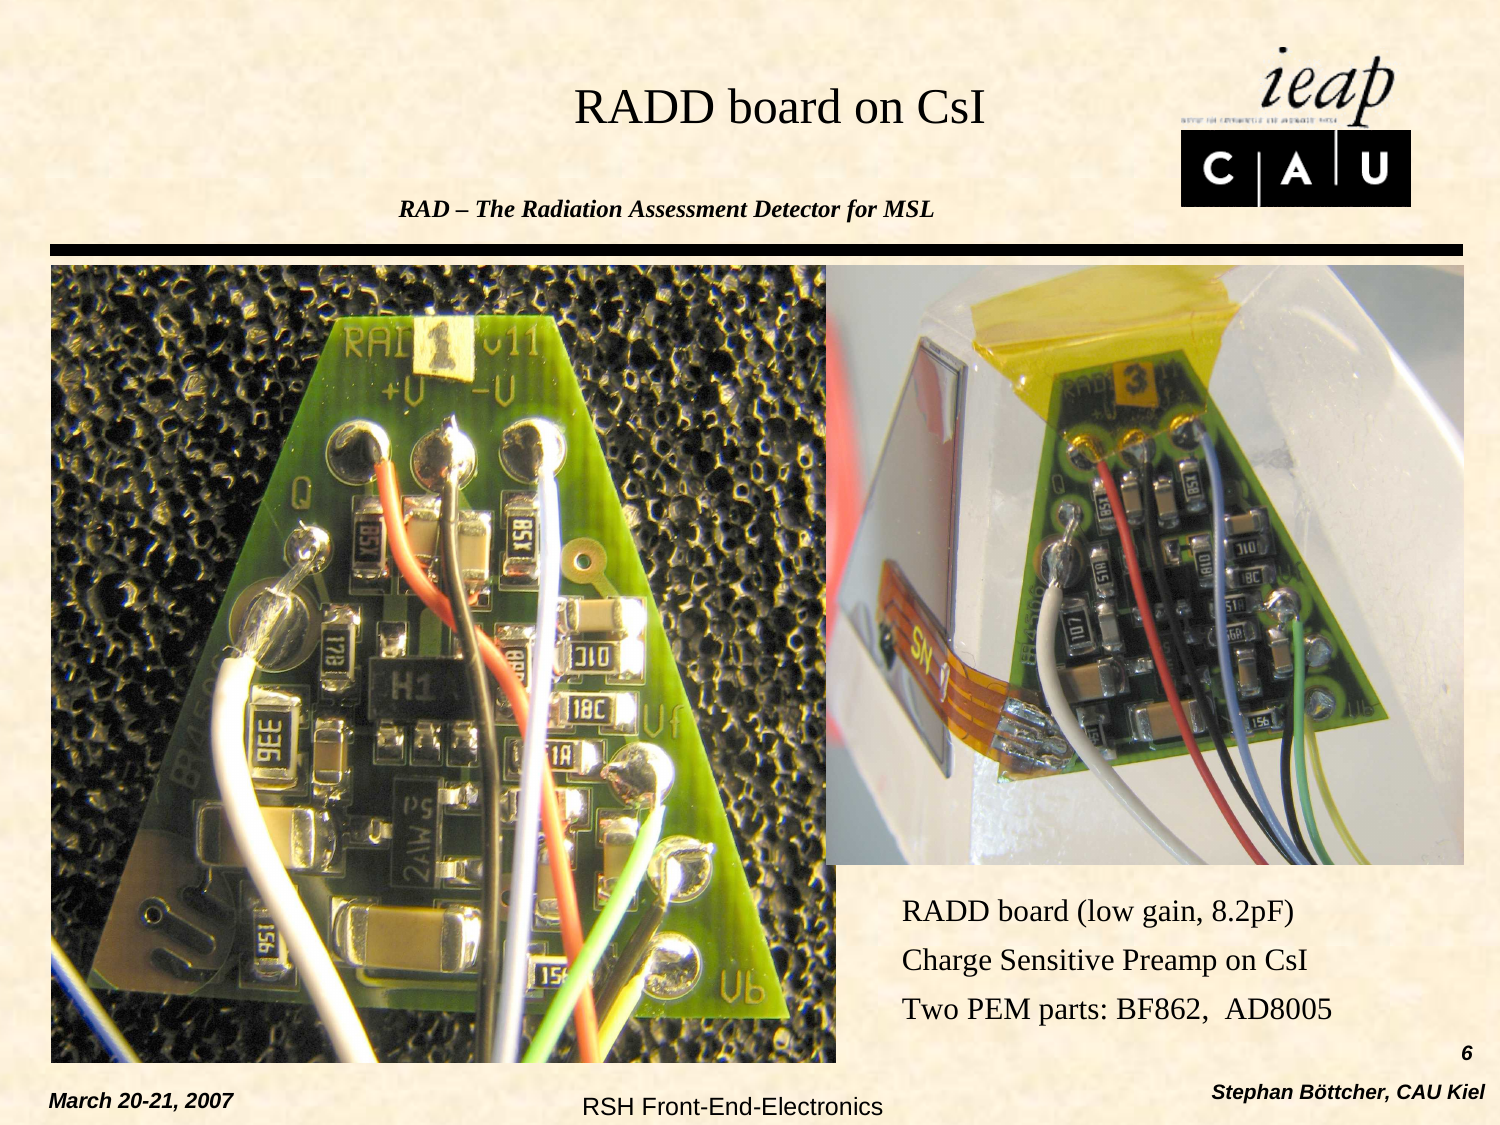

# RADD board on CsI
RADD board (low gain, 8.2pF)
Charge Sensitive Preamp on CsI
Two PEM parts: BF862, AD8005
6
March 20, 2007
RSH Front-End-Electronics